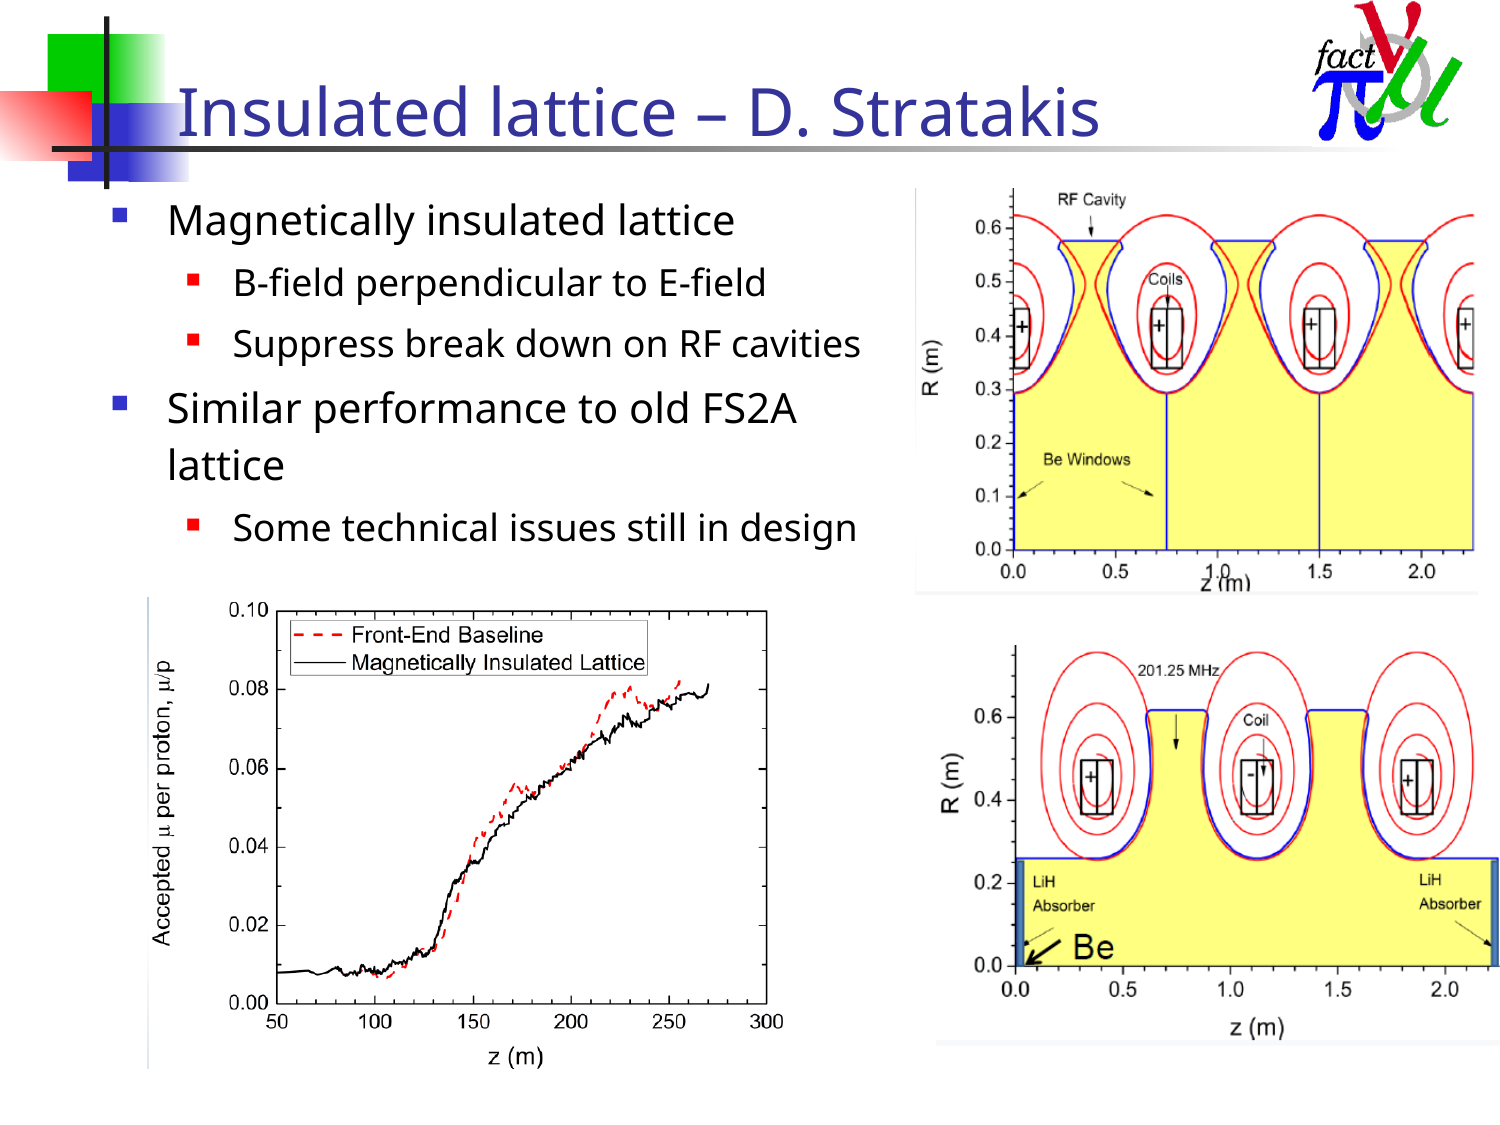

# Insulated lattice – D. Stratakis
Magnetically insulated lattice
B-field perpendicular to E-field
Suppress break down on RF cavities
Similar performance to old FS2A lattice
Some technical issues still in design